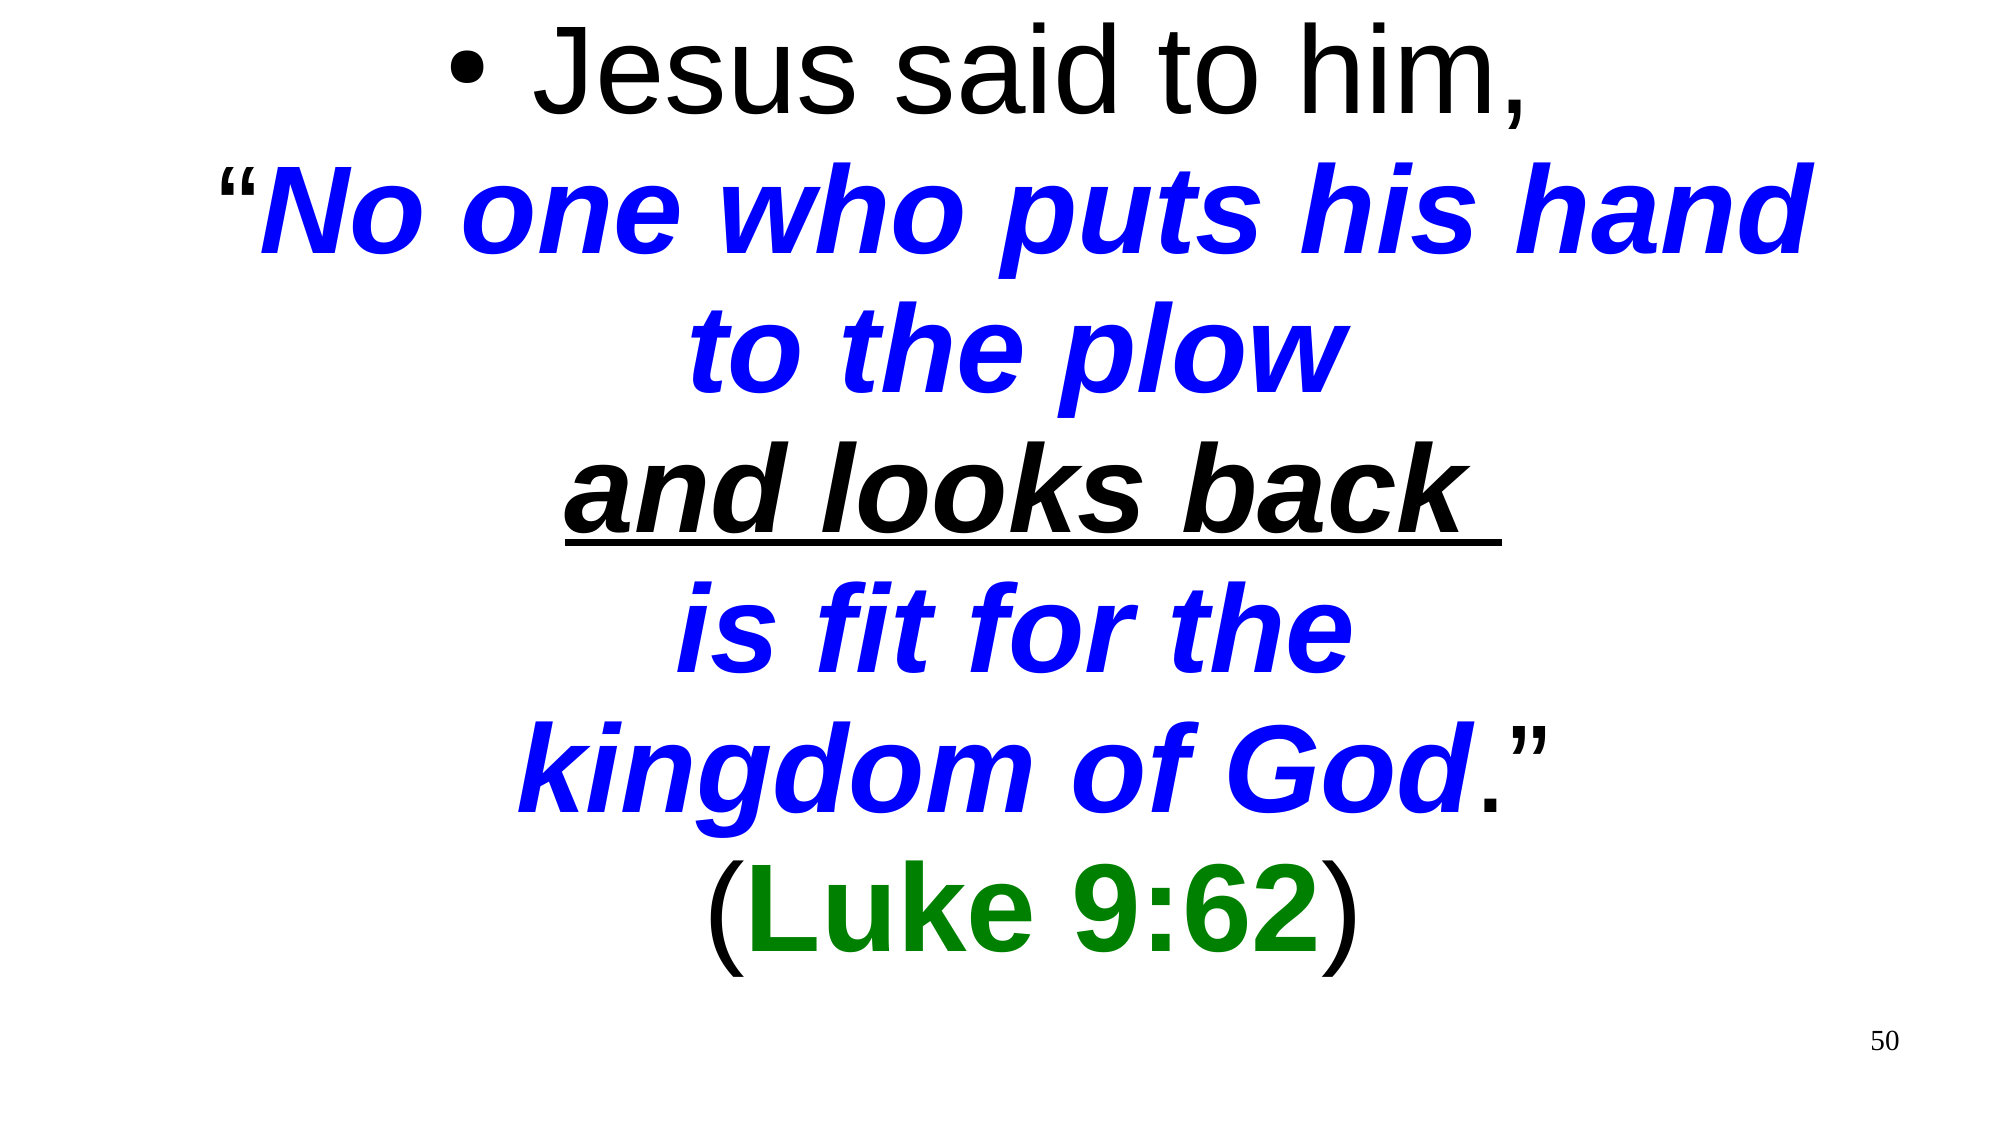

# Jesus said to him,  “No one who puts his hand to the plow and looks back is fit for the kingdom of God.” (Luke 9:62)
50